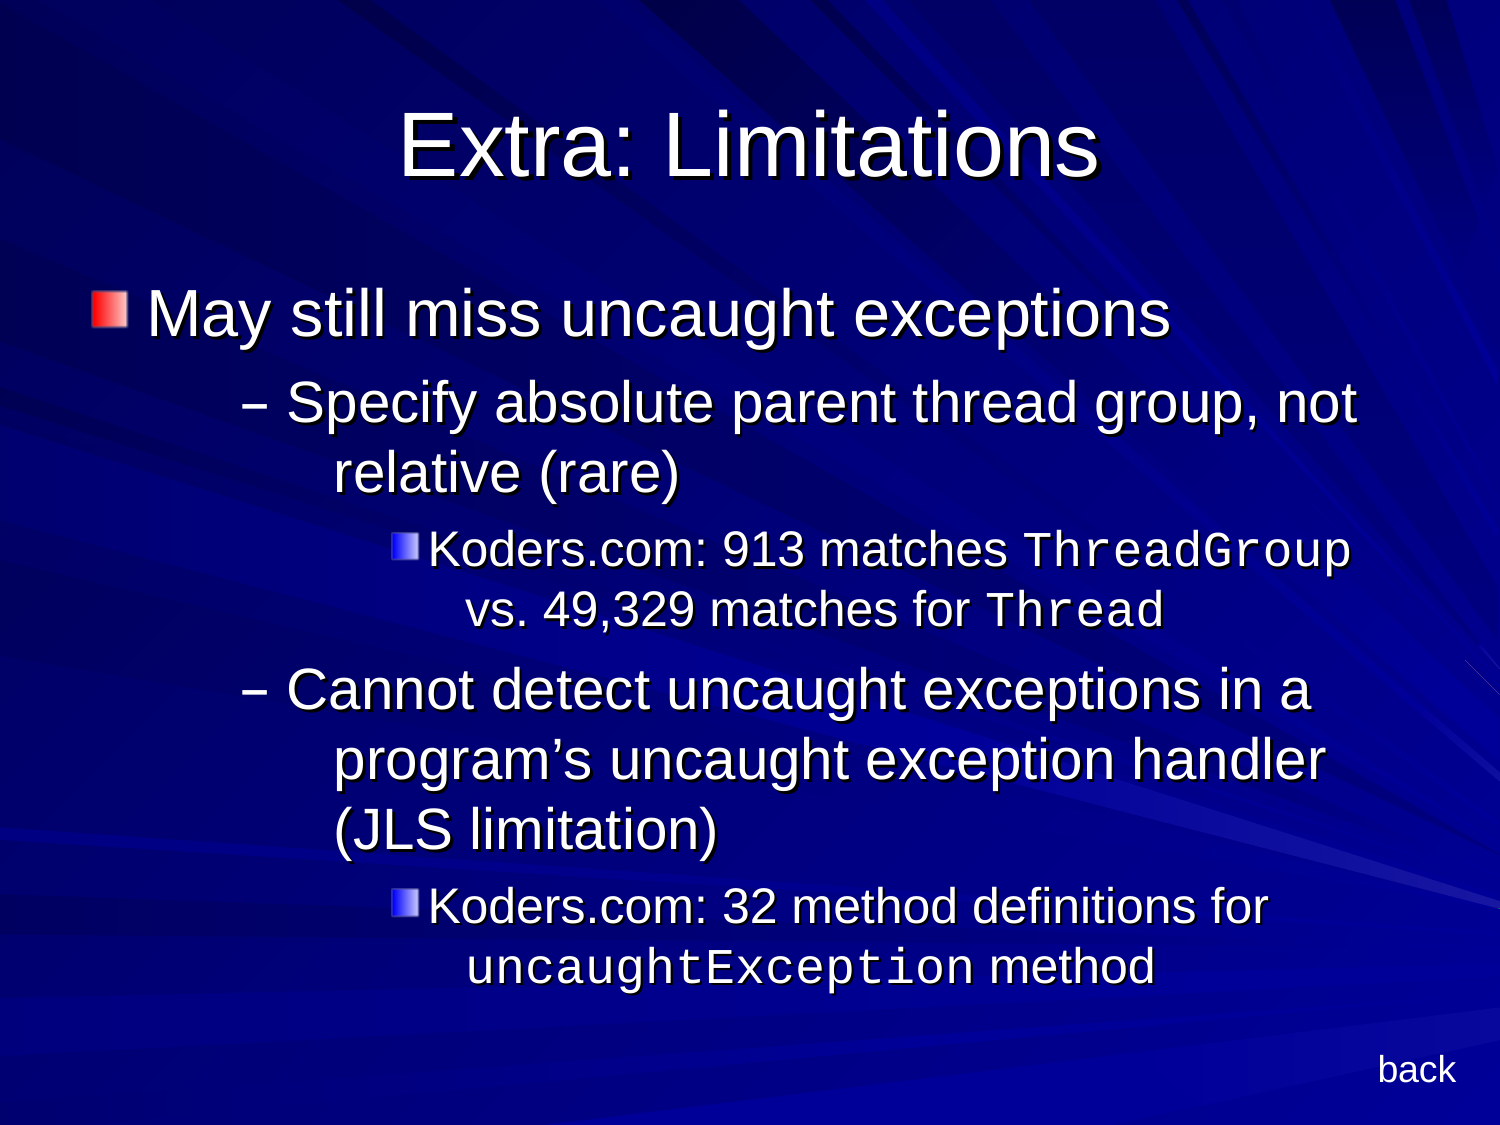

# Extra: Limitations
May still miss uncaught exceptions
Specify absolute parent thread group, not relative (rare)
Koders.com: 913 matches ThreadGroup vs. 49,329 matches for Thread
Cannot detect uncaught exceptions in a program’s uncaught exception handler (JLS limitation)
Koders.com: 32 method definitions for uncaughtException method
back